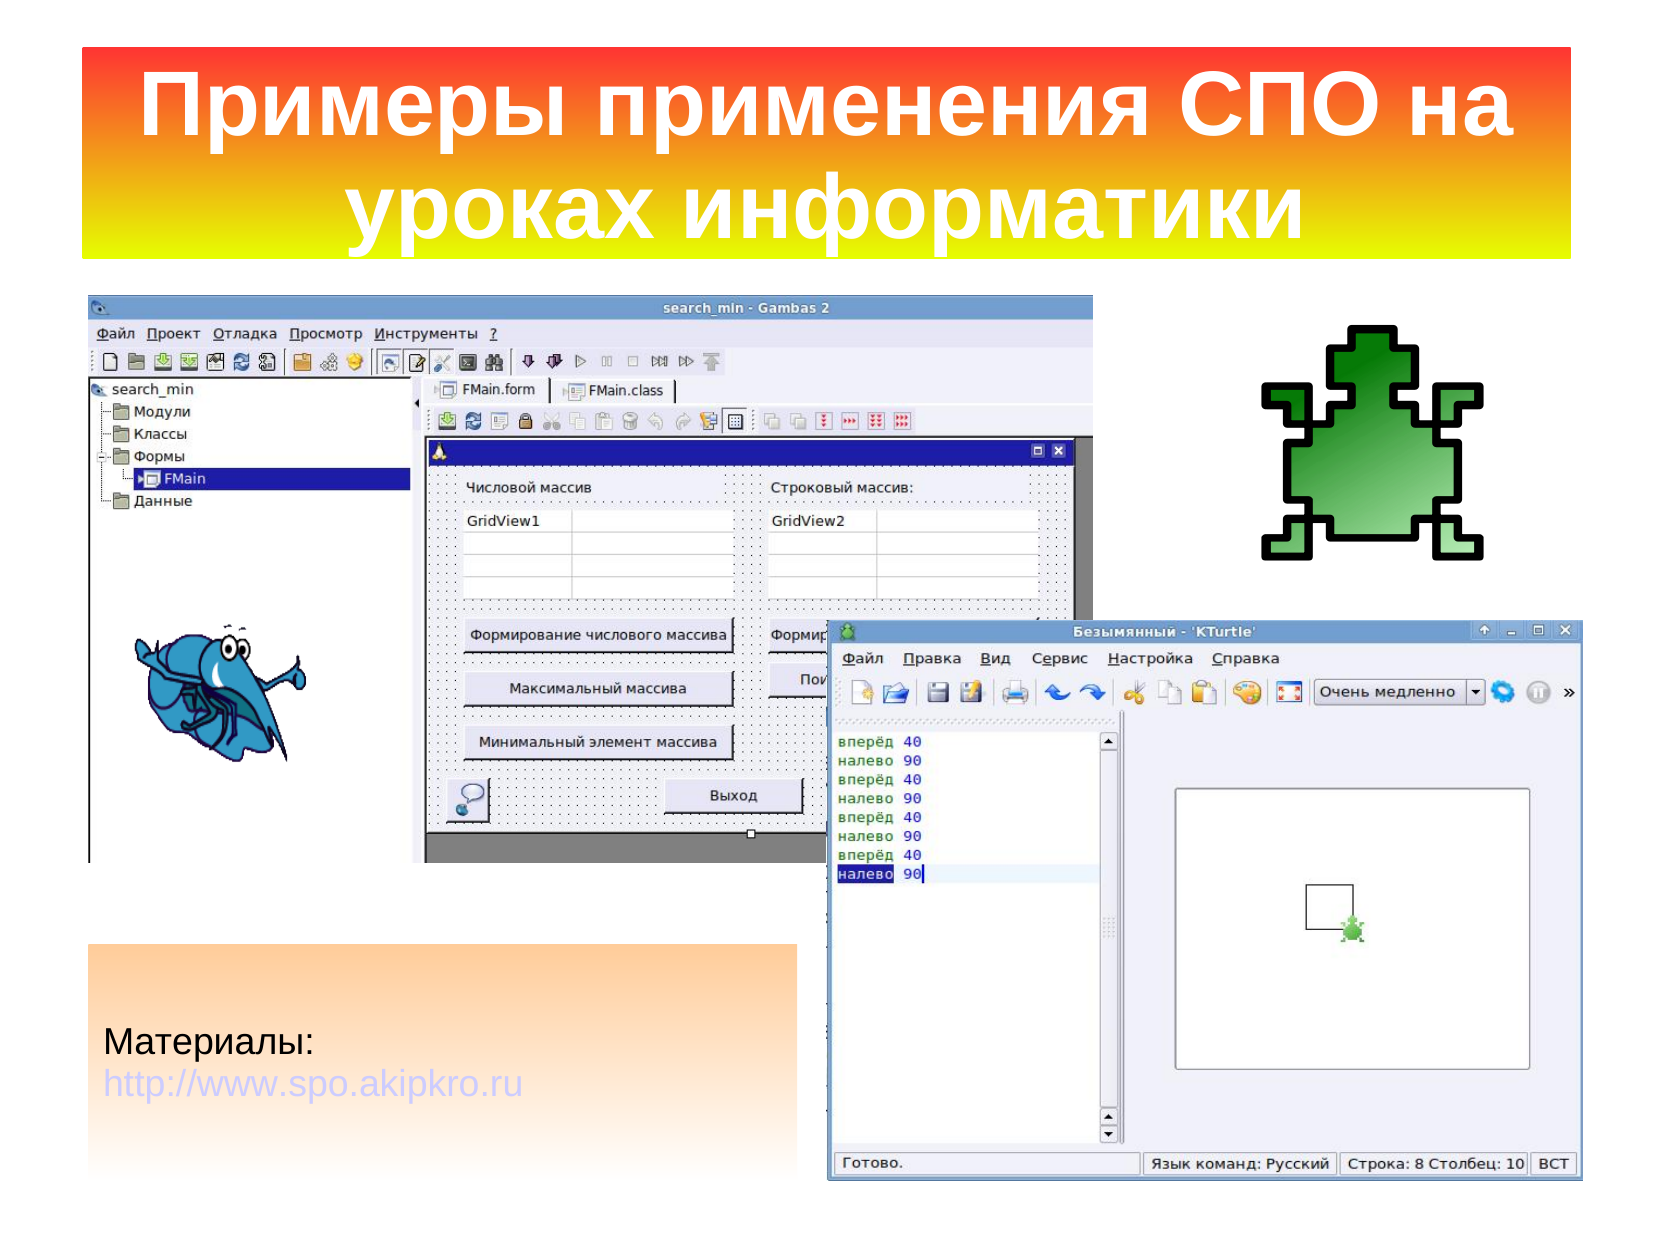

# Примеры применения СПО на уроках информатики
Материалы:
http://www.spo.akipkro.ru